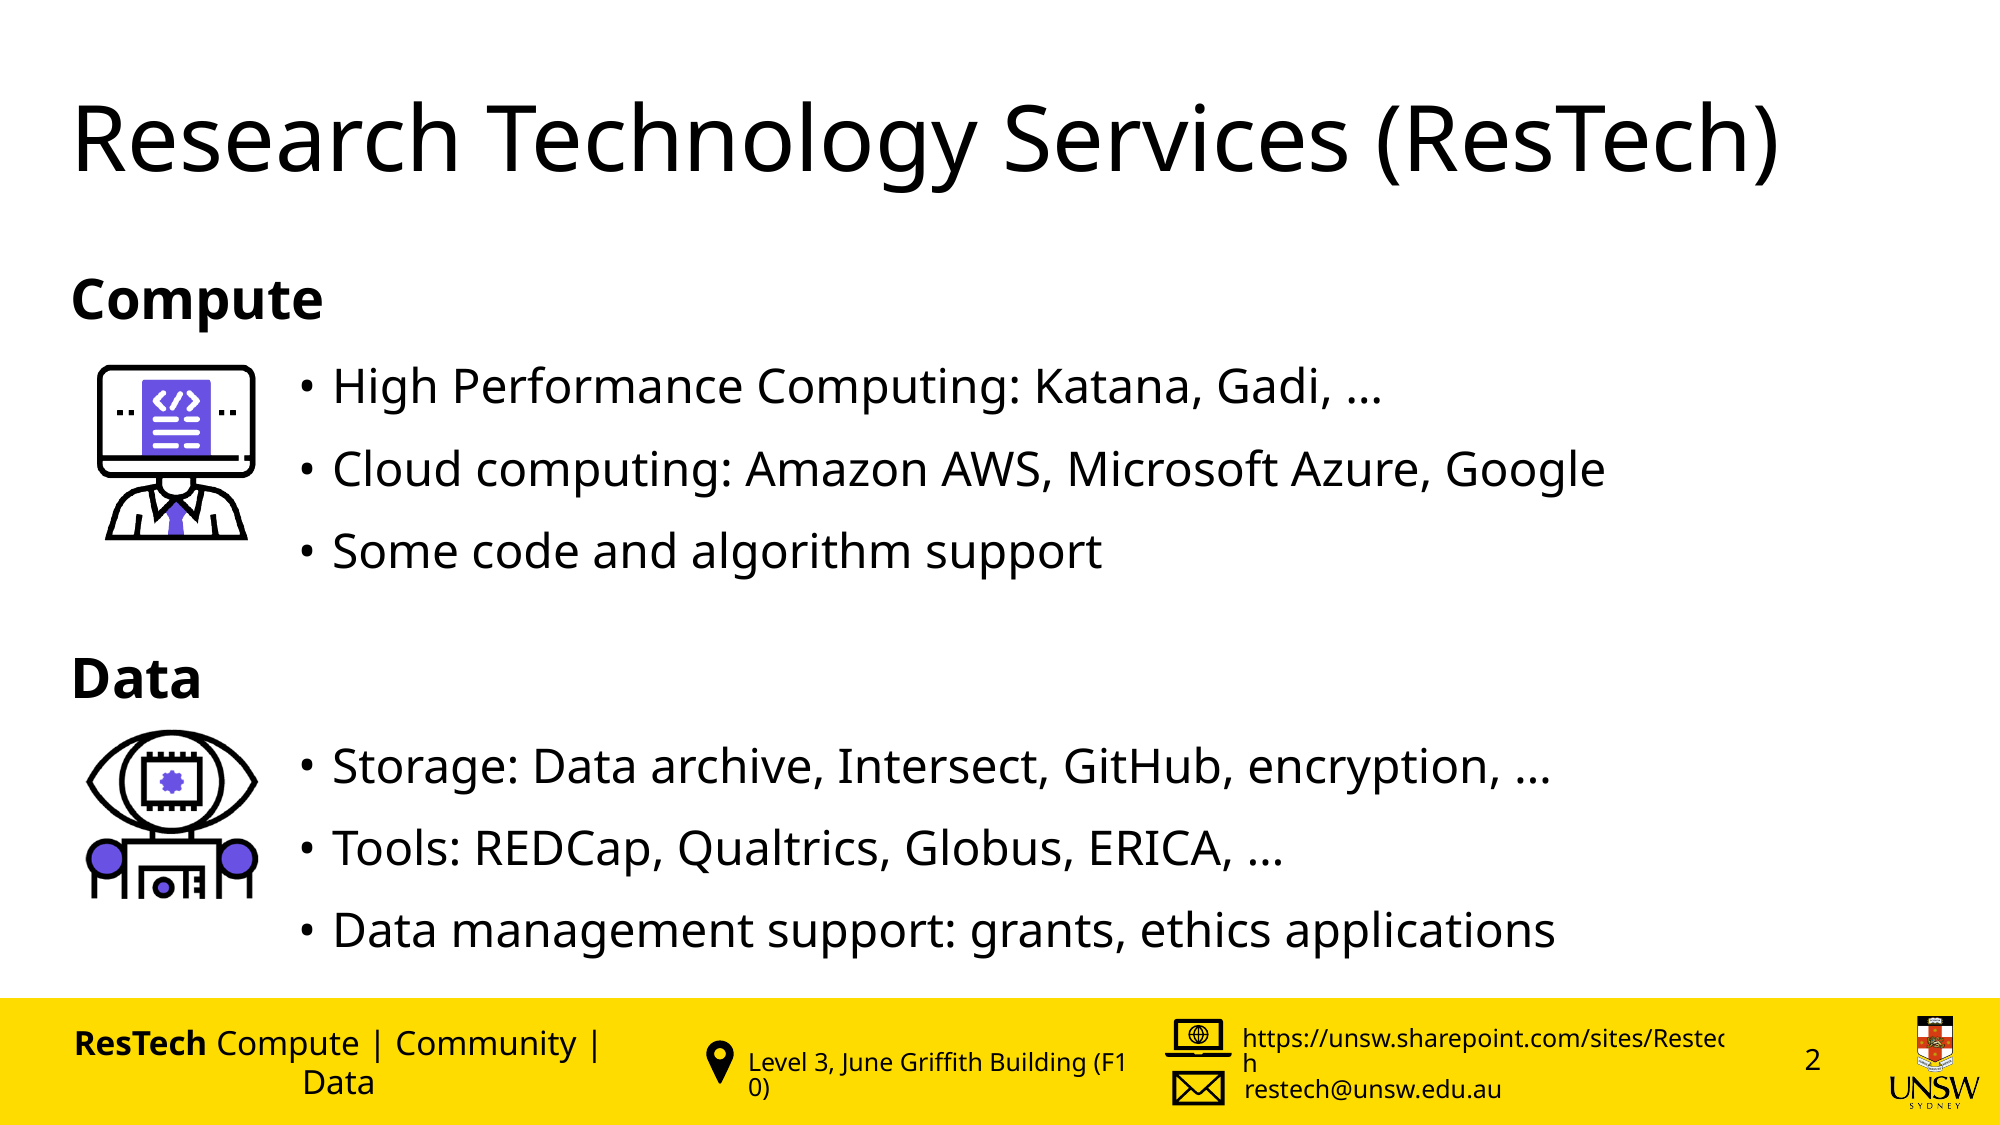

# Research Technology Services (ResTech)
Compute
High Performance Computing: Katana, Gadi, …
Cloud computing: Amazon AWS, Microsoft Azure, Google
Some code and algorithm support
Data
Storage: Data archive, Intersect, GitHub, encryption, …
Tools: REDCap, Qualtrics, Globus, ERICA, …
Data management support: grants, ethics applications